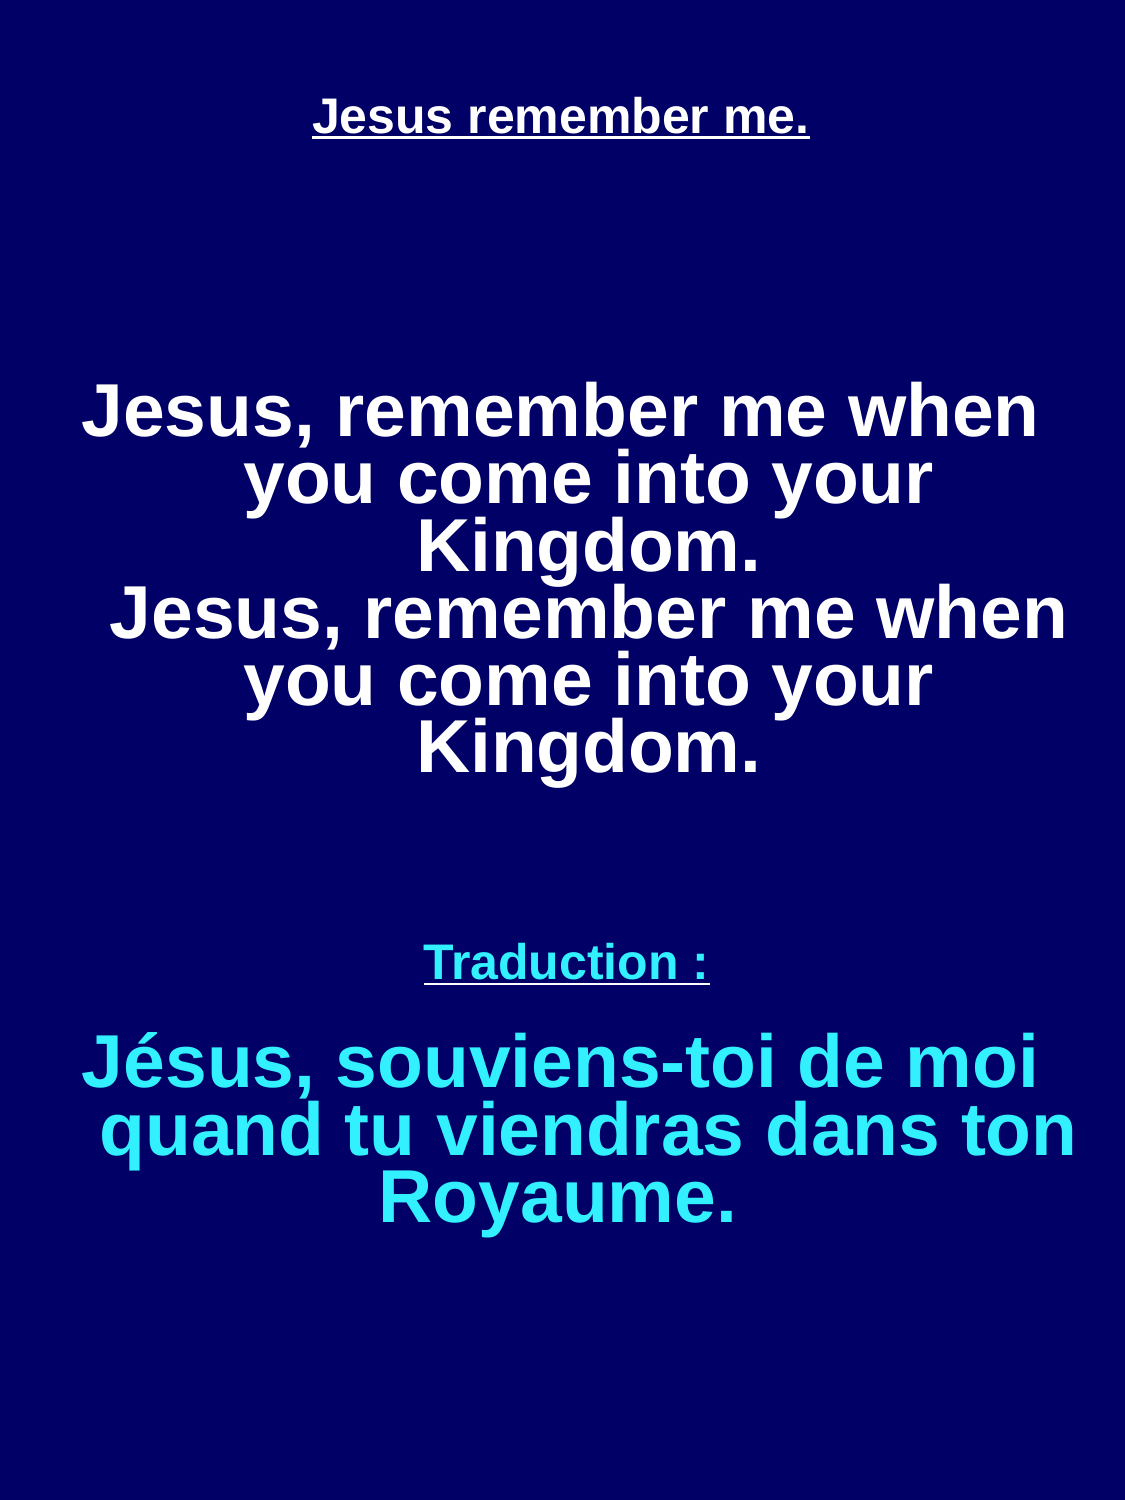

Jesus remember me.
Jesus, remember me when you come into your Kingdom.
Jesus, remember me when you come into your Kingdom.
 Traduction :
Jésus, souviens-toi de moi quand tu viendras dans ton Royaume.